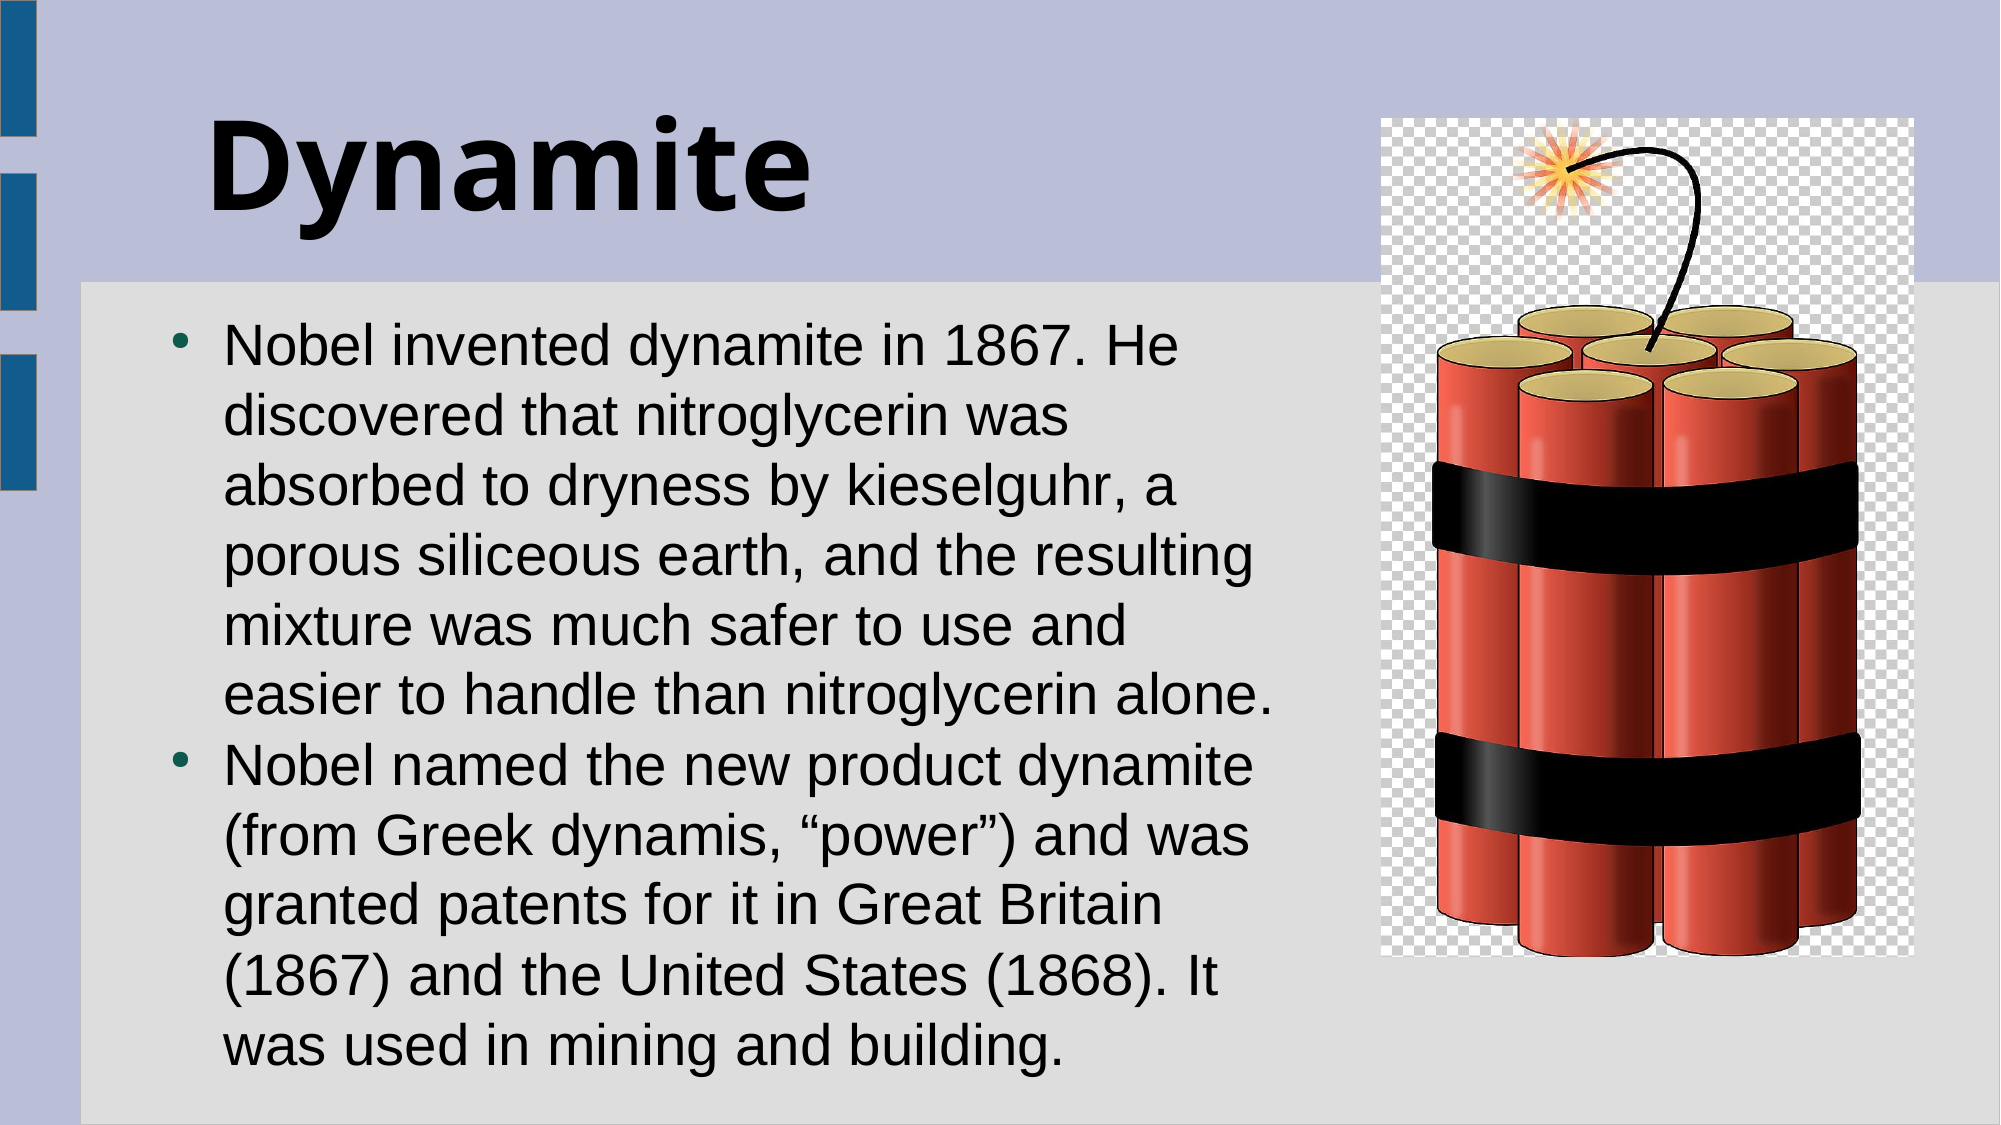

#
Dynamite
Nobel invented dynamite in 1867. He discovered that nitroglycerin was absorbed to dryness by kieselguhr, a porous siliceous earth, and the resulting mixture was much safer to use and easier to handle than nitroglycerin alone.
Nobel named the new product dynamite (from Greek dynamis, “power”) and was granted patents for it in Great Britain (1867) and the United States (1868). It was used in mining and building.